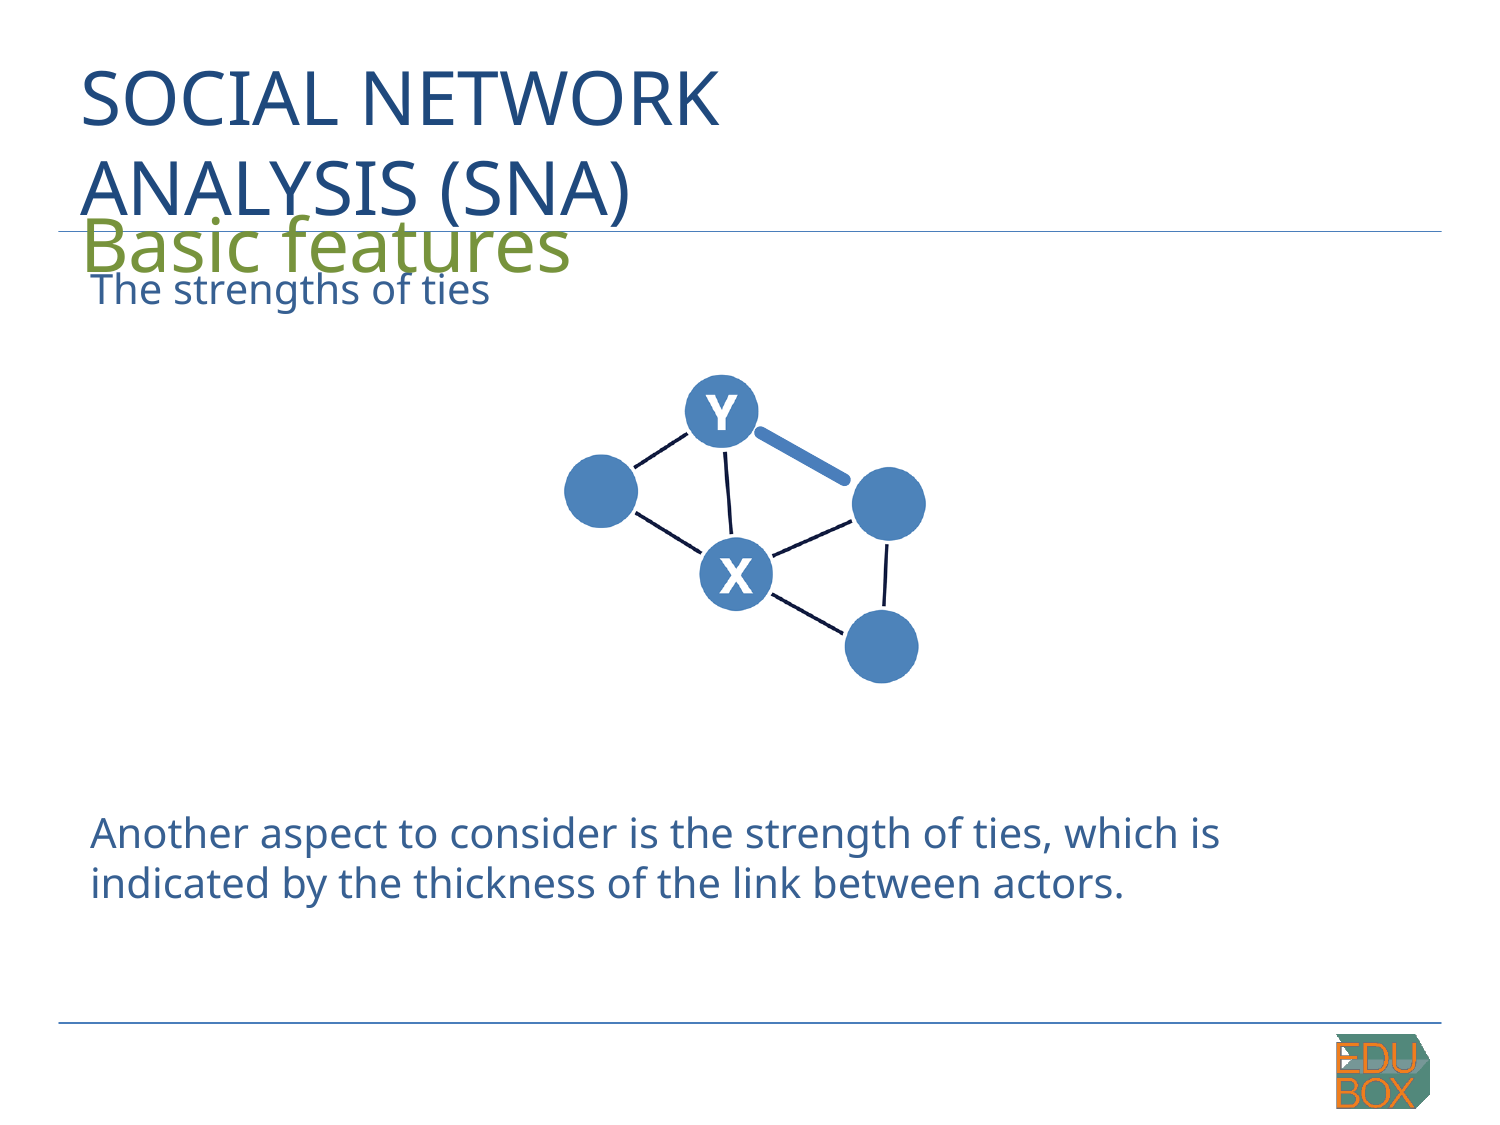

# SOCIAL NETWORK ANALYSIS (SNA)
Basic features
The strengths of ties
Another aspect to consider is the strength of ties, which is indicated by the thickness of the link between actors.